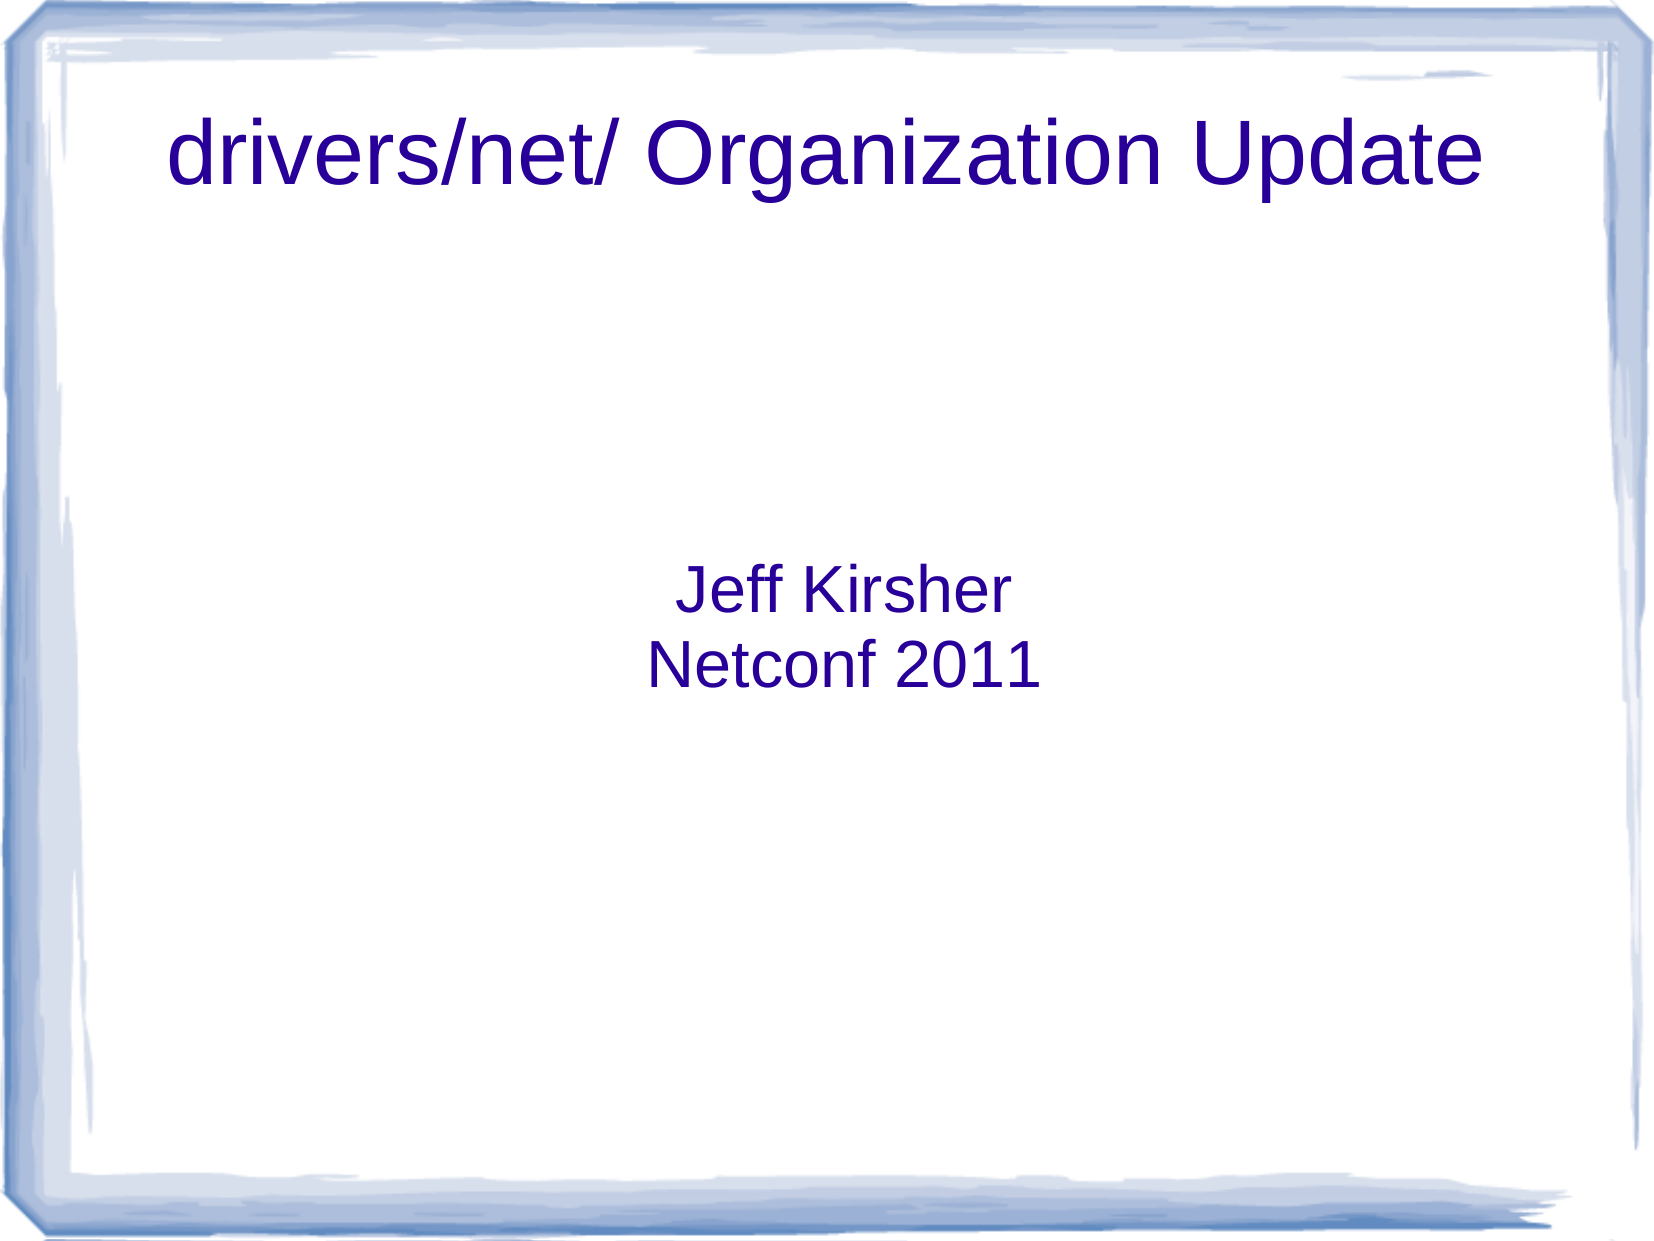

# drivers/net/ Organization Update
Jeff Kirsher
Netconf 2011